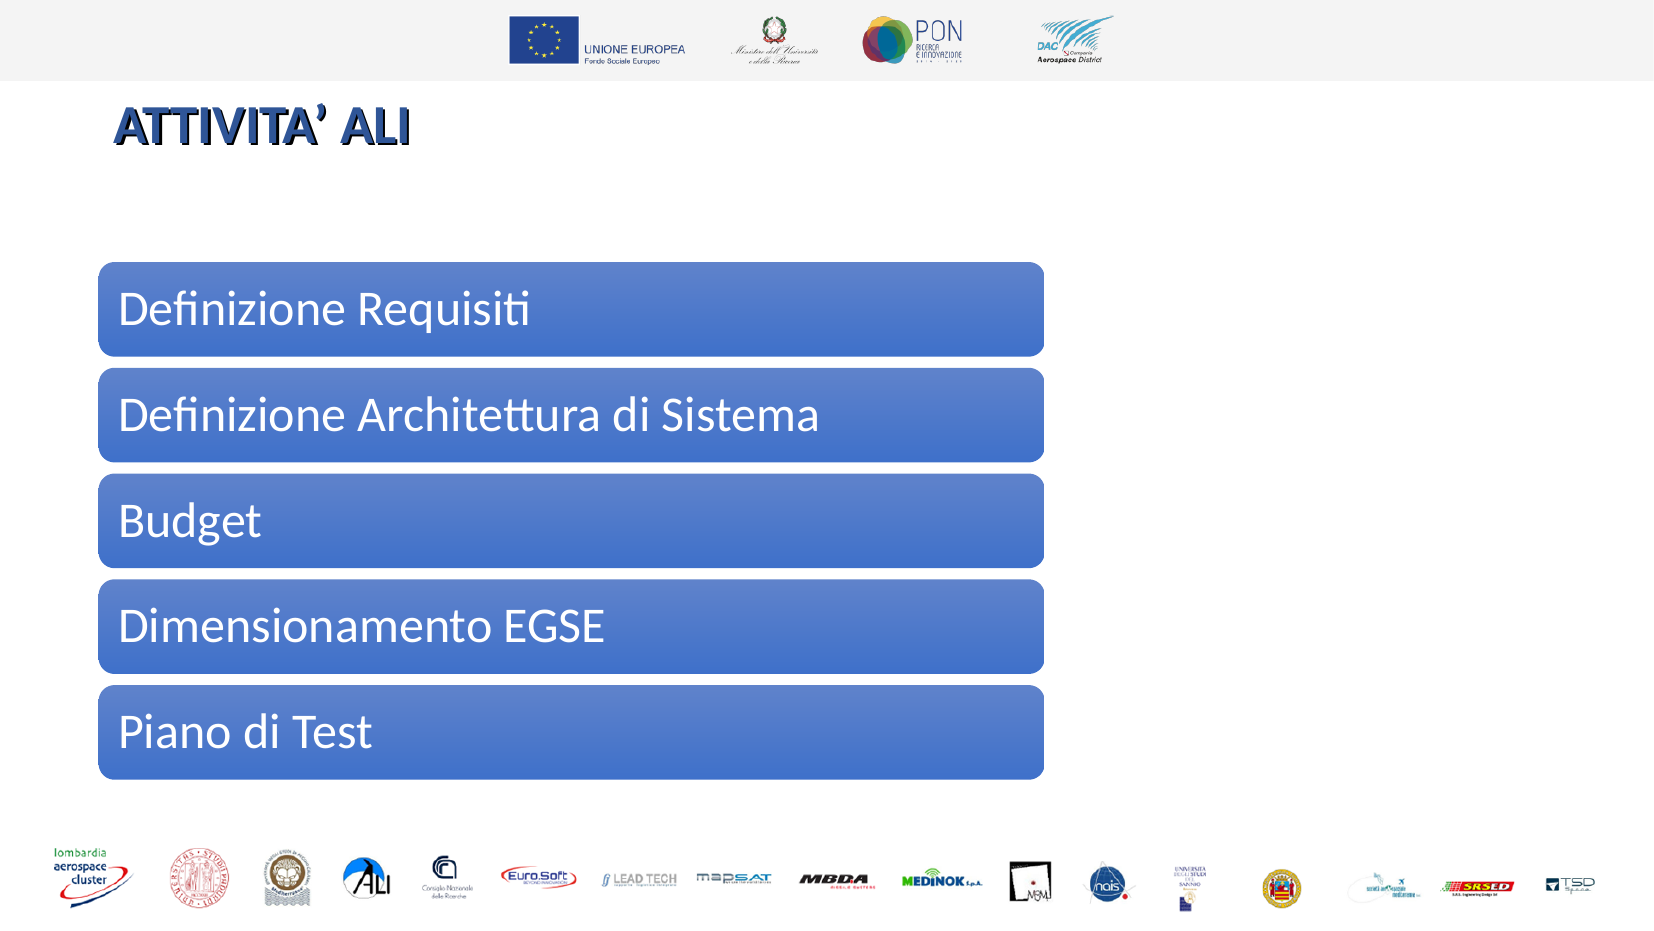

ATTIVITA’ ALI
Definizione Requisiti
Definizione Architettura di Sistema
Budget
Dimensionamento EGSE
Piano di Test